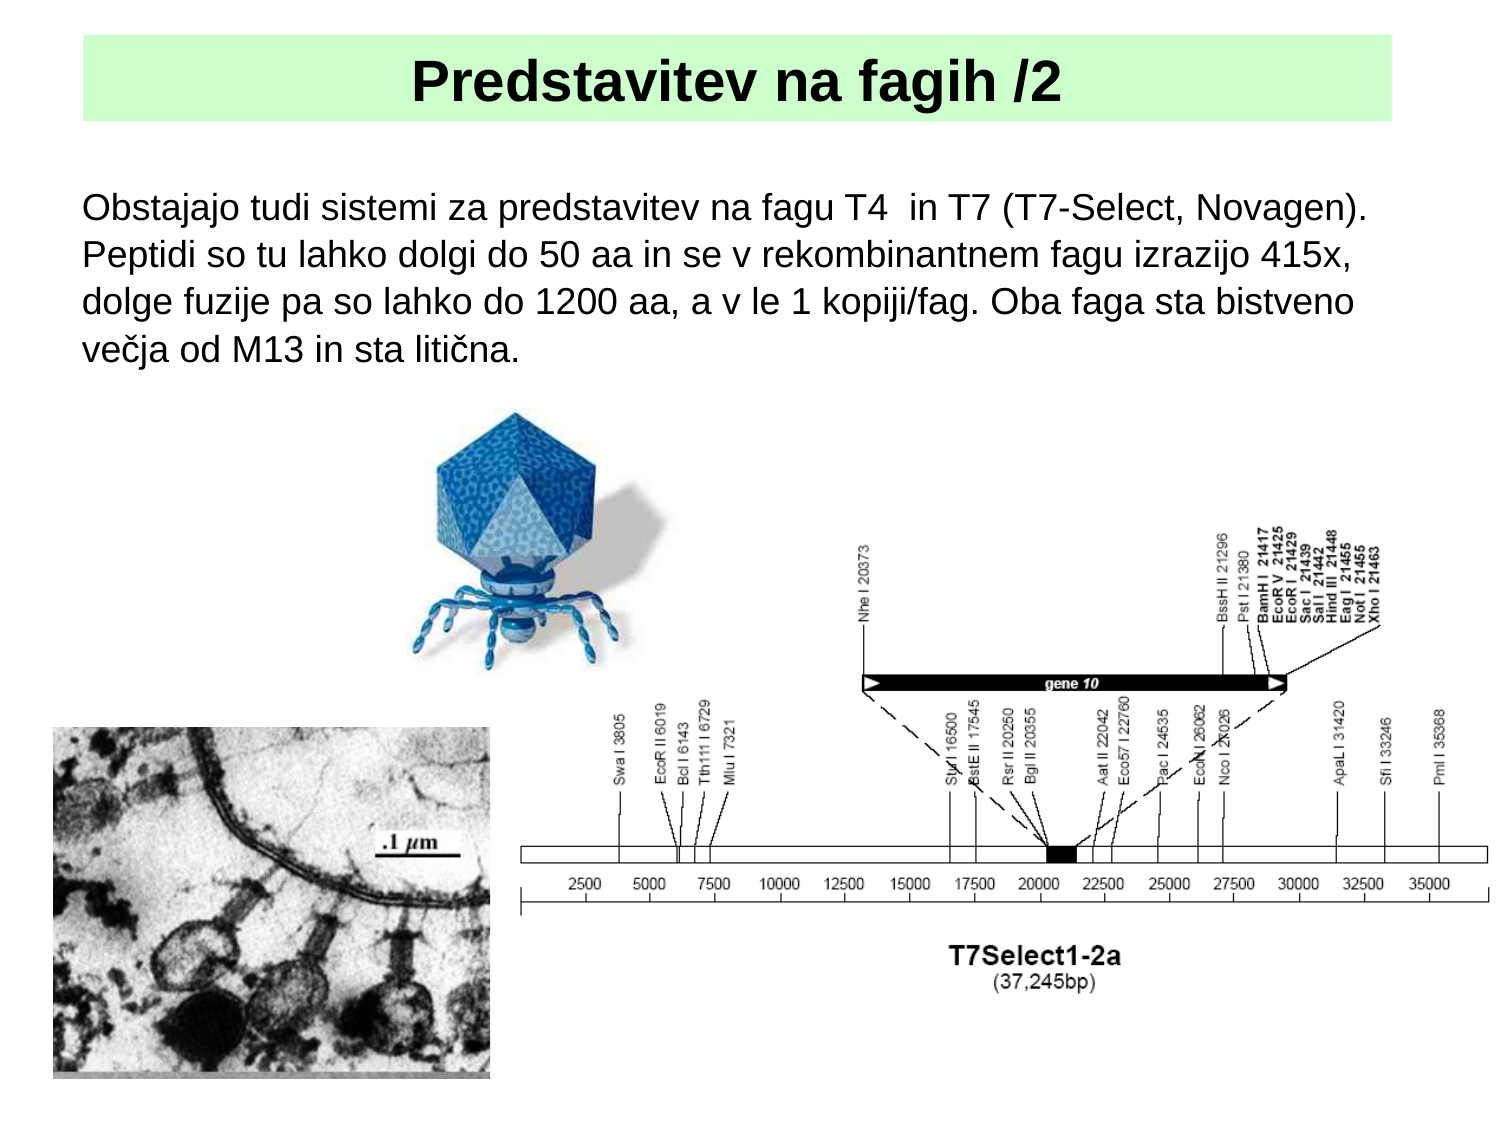

# Predstavitev na fagih /2
Obstajajo tudi sistemi za predstavitev na fagu T4 in T7 (T7-Select, Novagen).
Peptidi so tu lahko dolgi do 50 aa in se v rekombinantnem fagu izrazijo 415x, dolge fuzije pa so lahko do 1200 aa, a v le 1 kopiji/fag. Oba faga sta bistveno večja od M13 in sta litična.